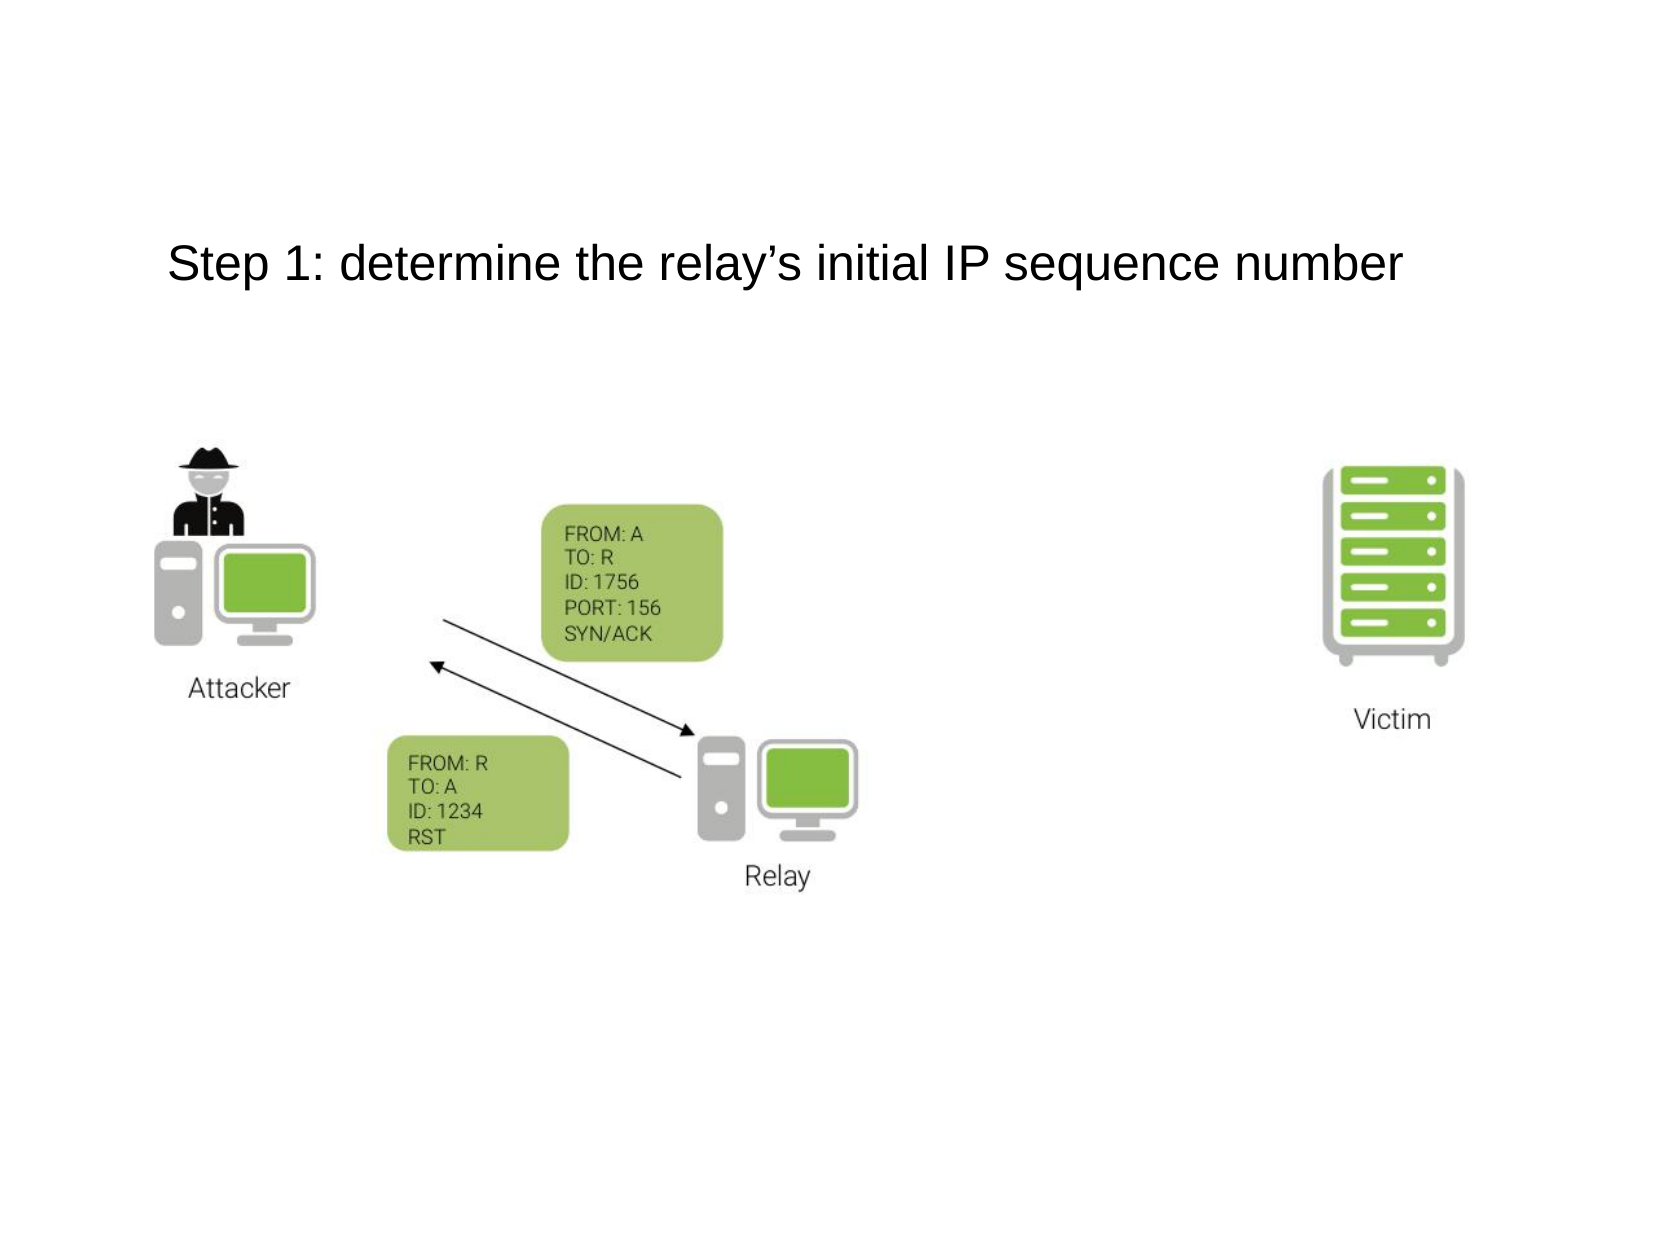

# Step 1: determine the relay’s initial IP sequence number